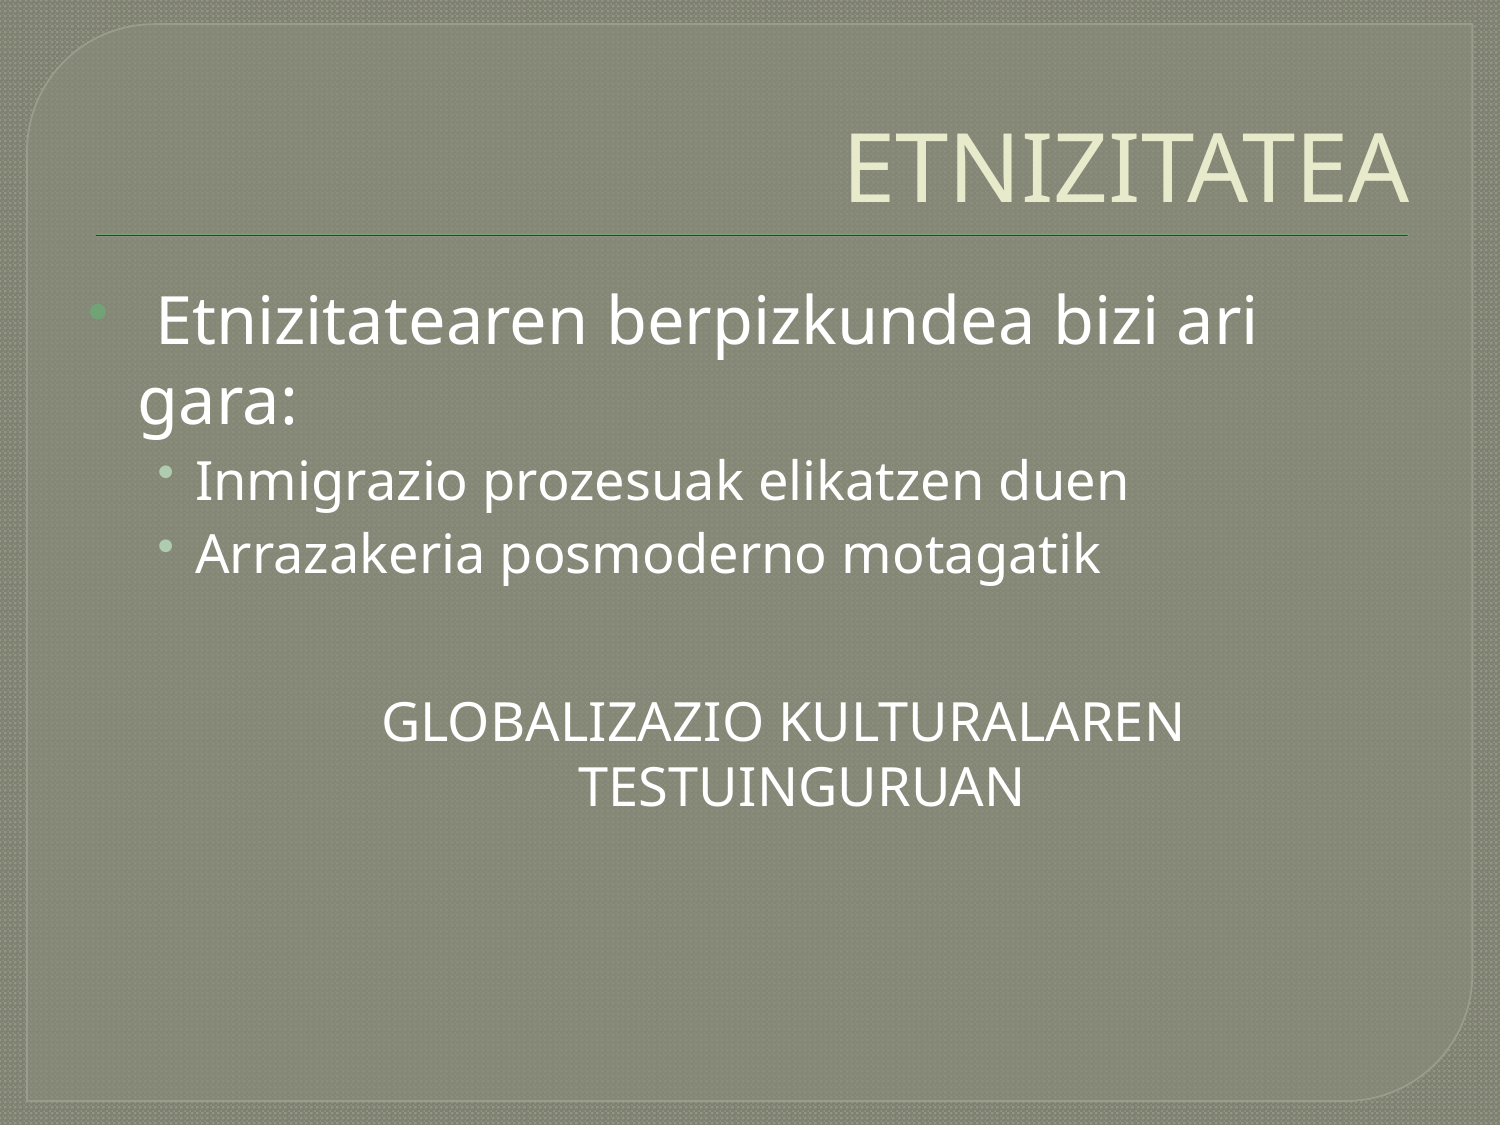

# ETNIZITATEA
 Etnizitatearen berpizkundea bizi ari gara:
Inmigrazio prozesuak elikatzen duen
Arrazakeria posmoderno motagatik
GLOBALIZAZIO KULTURALAREN TESTUINGURUAN